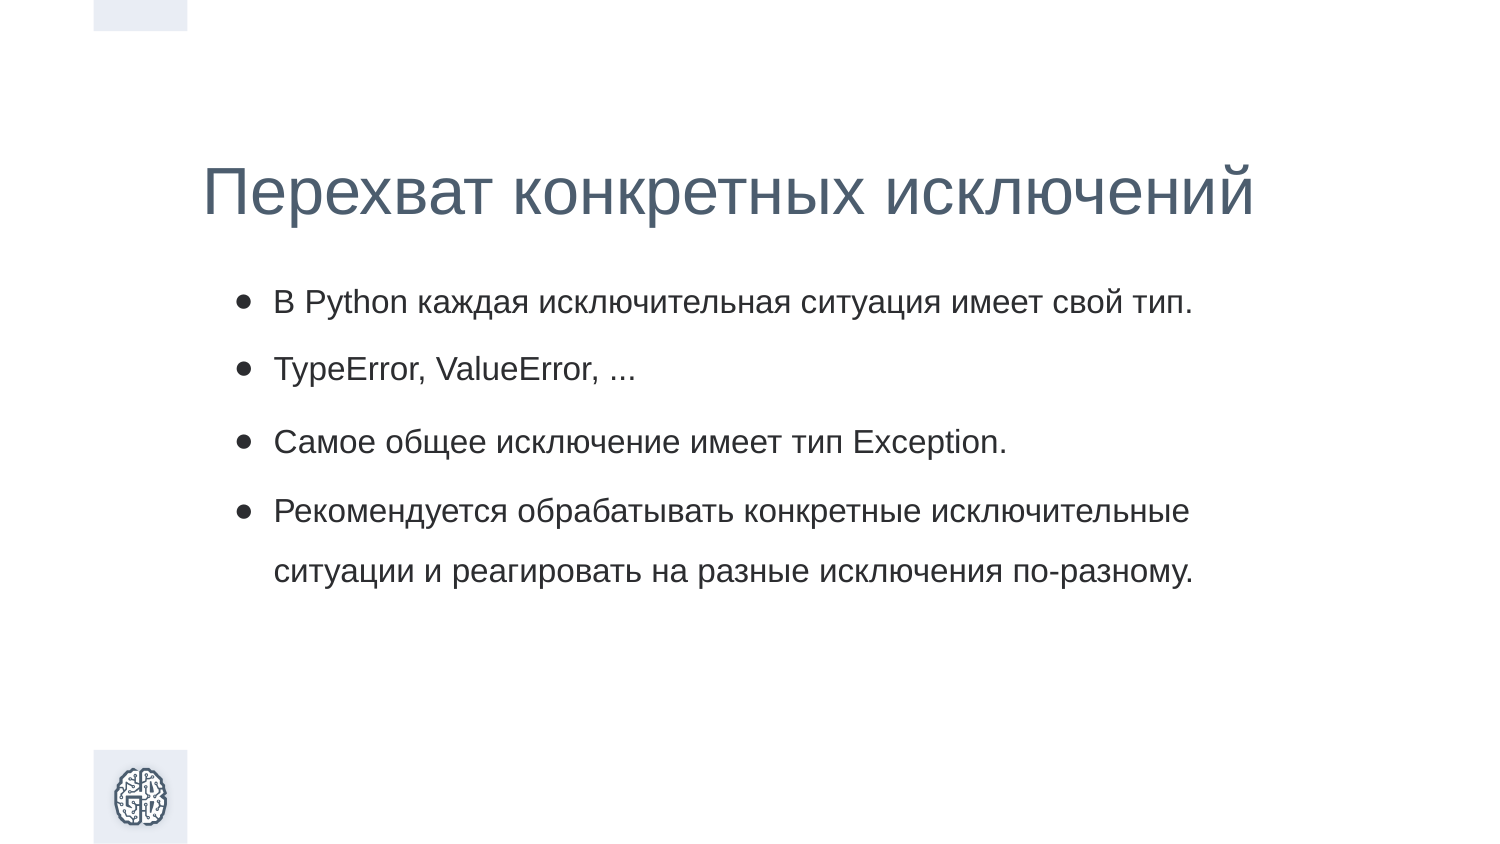

Перехват конкретных исключений
В Python каждая исключительная ситуация имеет свой тип.
TypeError, ValueError, ...
Самое общее исключение имеет тип Exception.
Рекомендуется обрабатывать конкретные исключительные ситуации и реагировать на разные исключения по-разному.